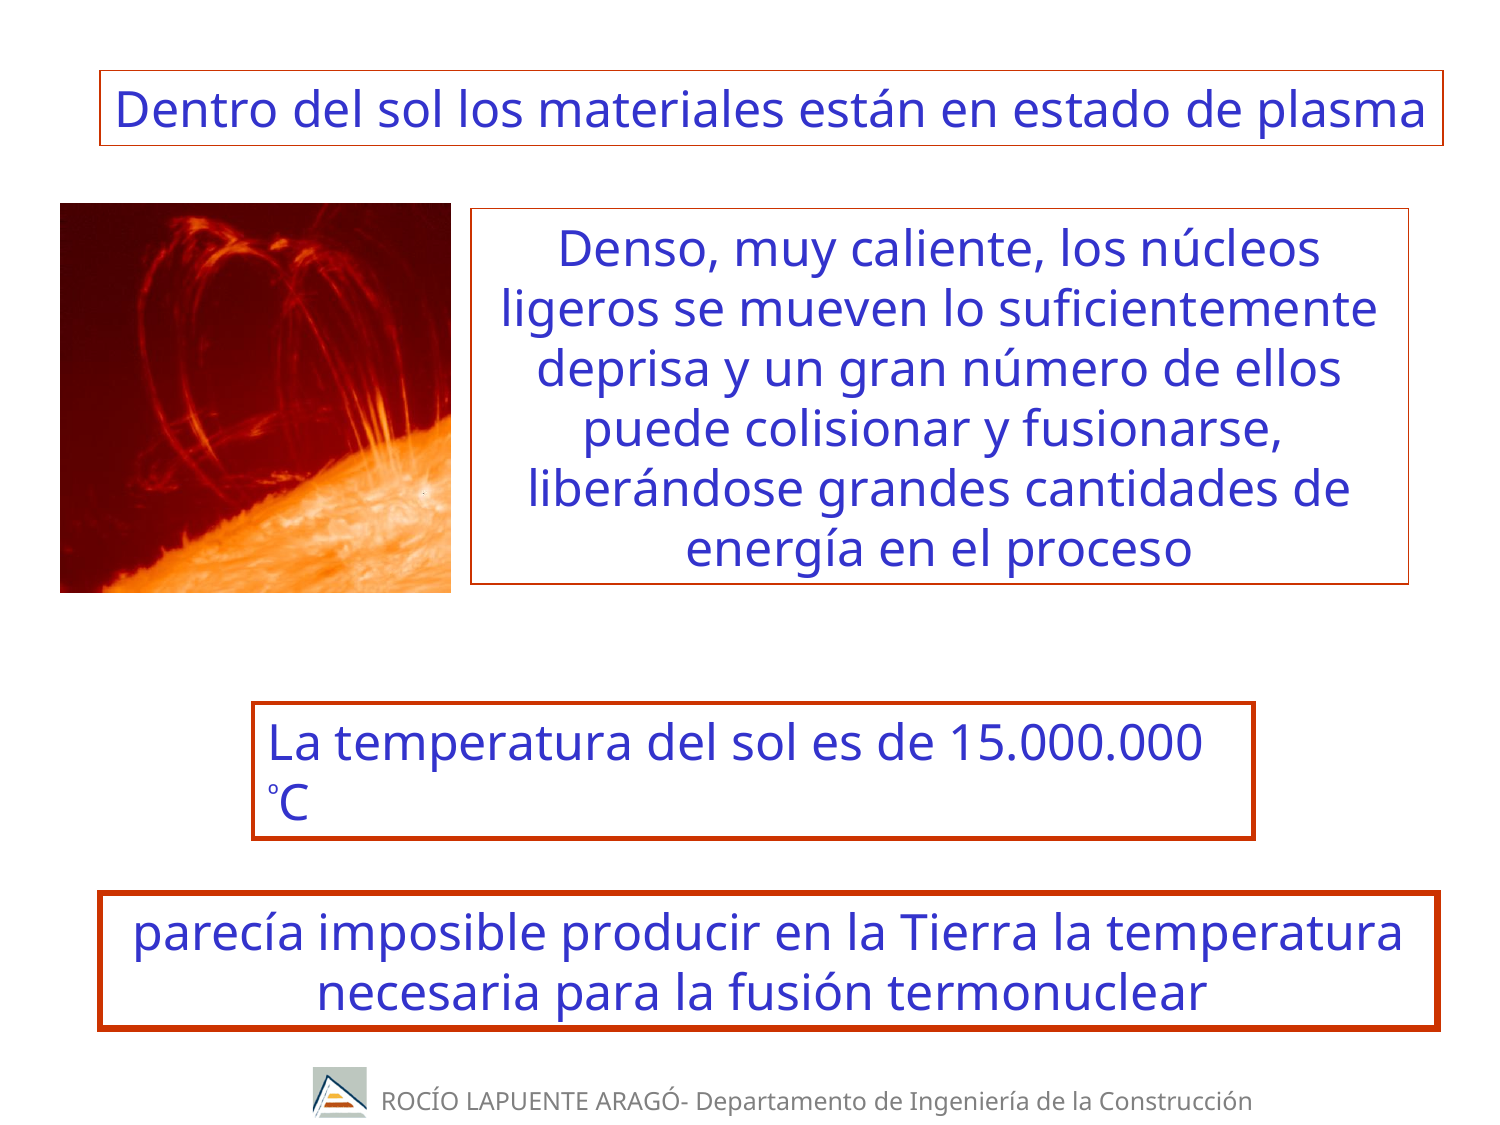

Dentro del sol los materiales están en estado de plasma
Denso, muy caliente, los núcleos ligeros se mueven lo suficientemente deprisa y un gran número de ellos puede colisionar y fusionarse,
liberándose grandes cantidades de energía en el proceso
La temperatura del sol es de 15.000.000 ºC
parecía imposible producir en la Tierra la temperatura necesaria para la fusión termonuclear